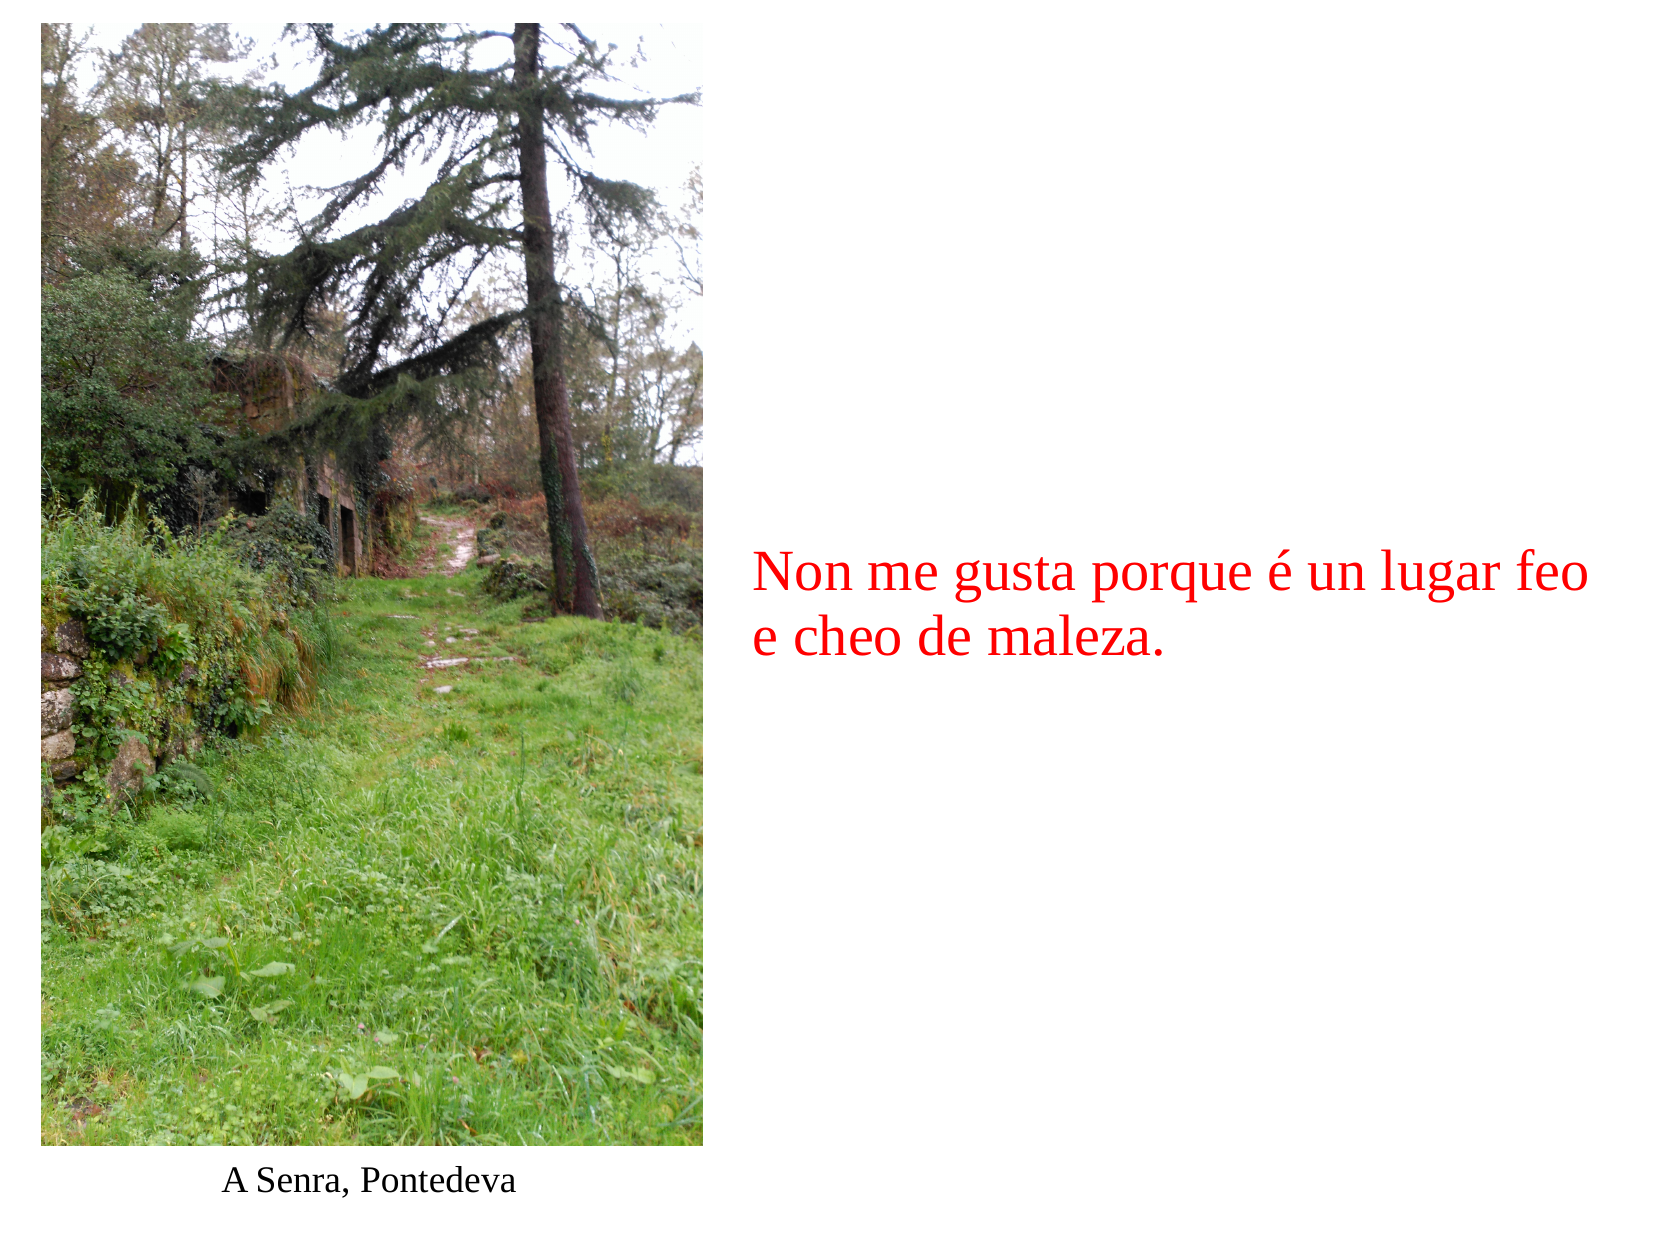

Non me gusta porque é un lugar feo e cheo de maleza.
A Senra, Pontedeva